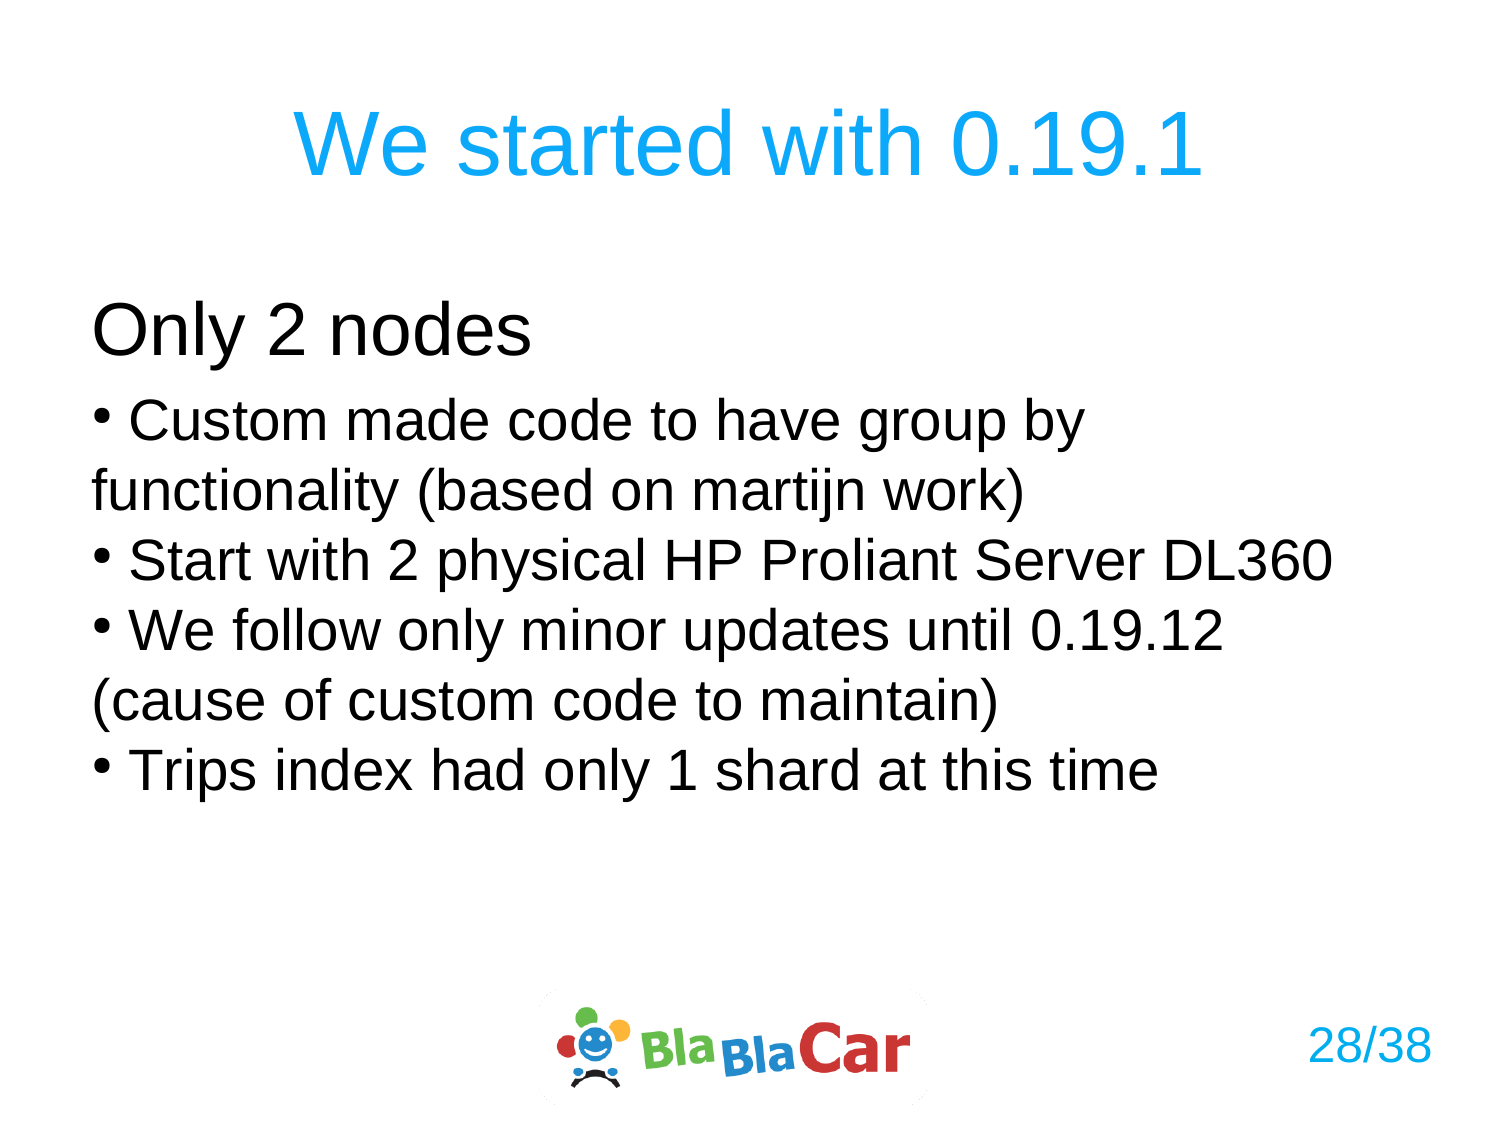

# We started with 0.19.1
Only 2 nodes
 Custom made code to have group by functionality (based on martijn work)
 Start with 2 physical HP Proliant Server DL360
 We follow only minor updates until 0.19.12 (cause of custom code to maintain)
 Trips index had only 1 shard at this time